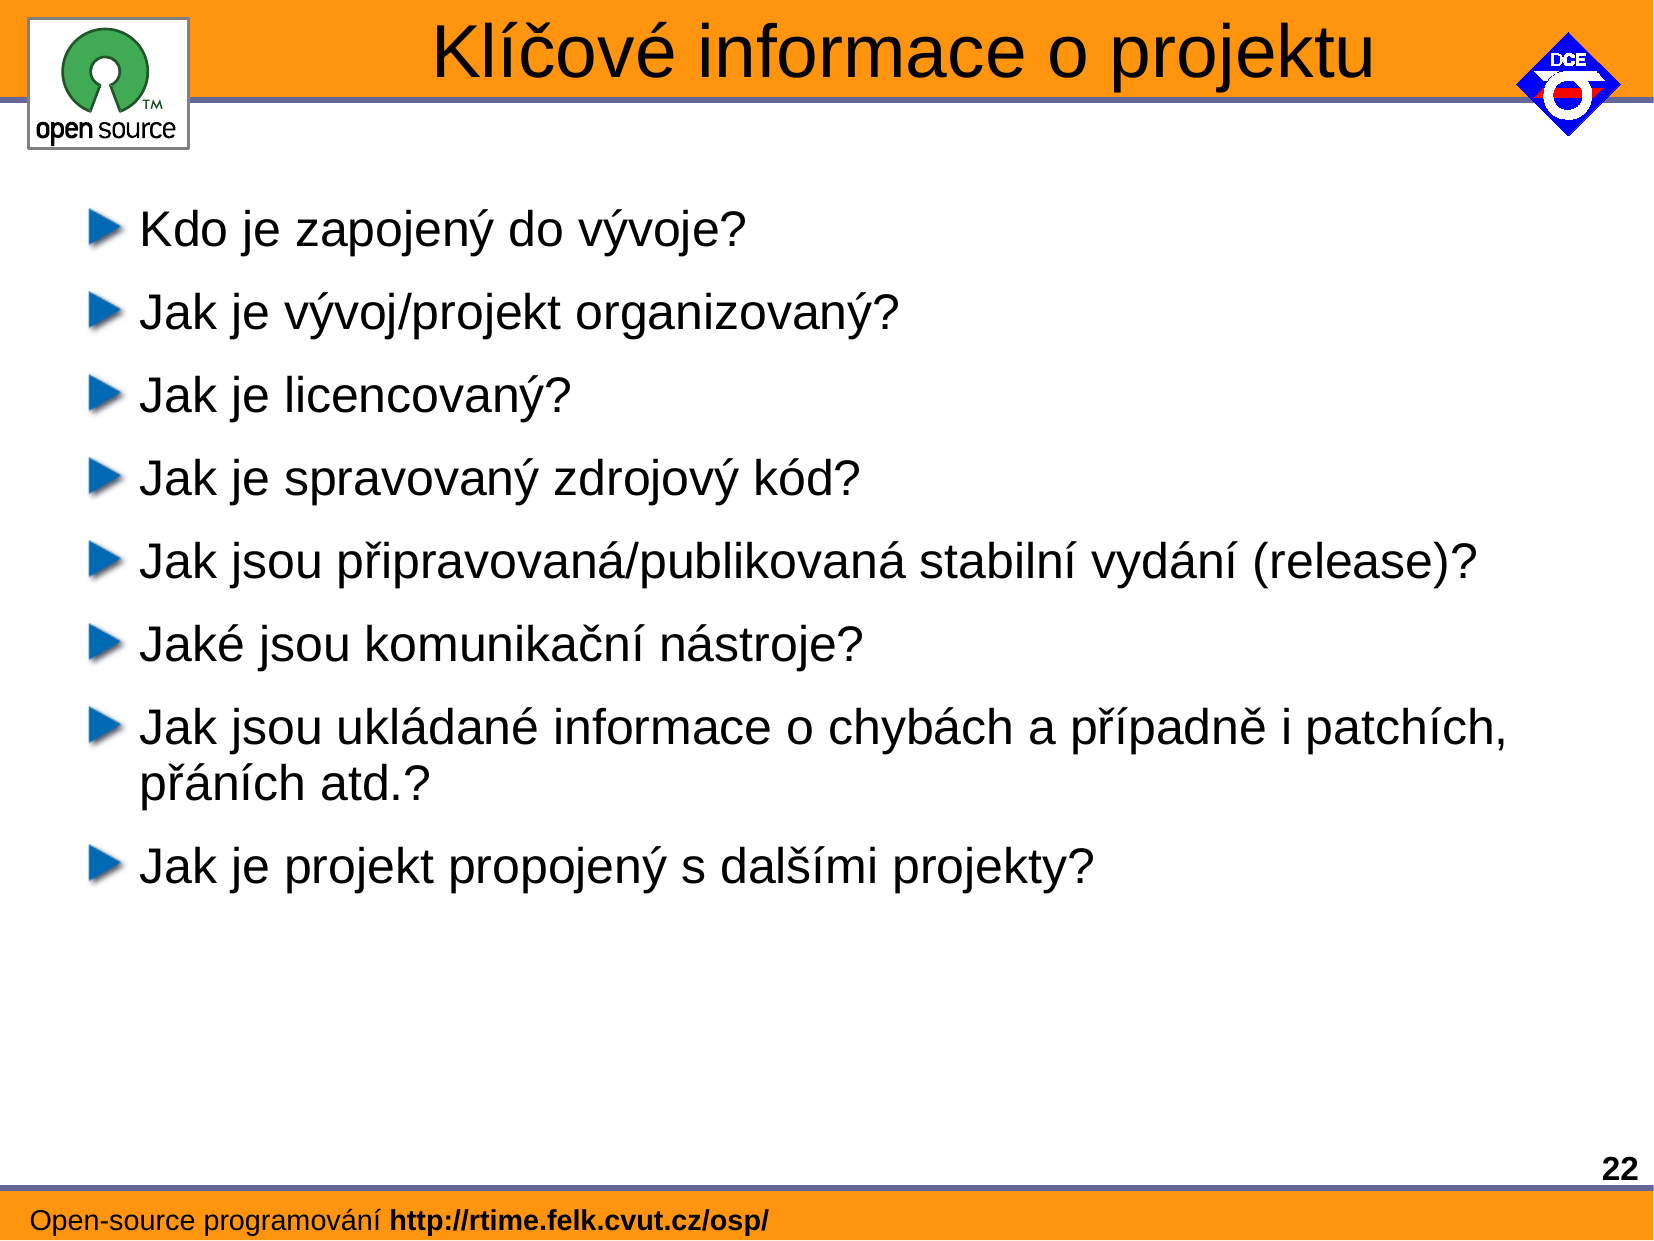

# Klíčové informace o projektu
Kdo je zapojený do vývoje?
Jak je vývoj/projekt organizovaný?
Jak je licencovaný?
Jak je spravovaný zdrojový kód?
Jak jsou připravovaná/publikovaná stabilní vydání (release)?
Jaké jsou komunikační nástroje?
Jak jsou ukládané informace o chybách a případně i patchích, přáních atd.?
Jak je projekt propojený s dalšími projekty?